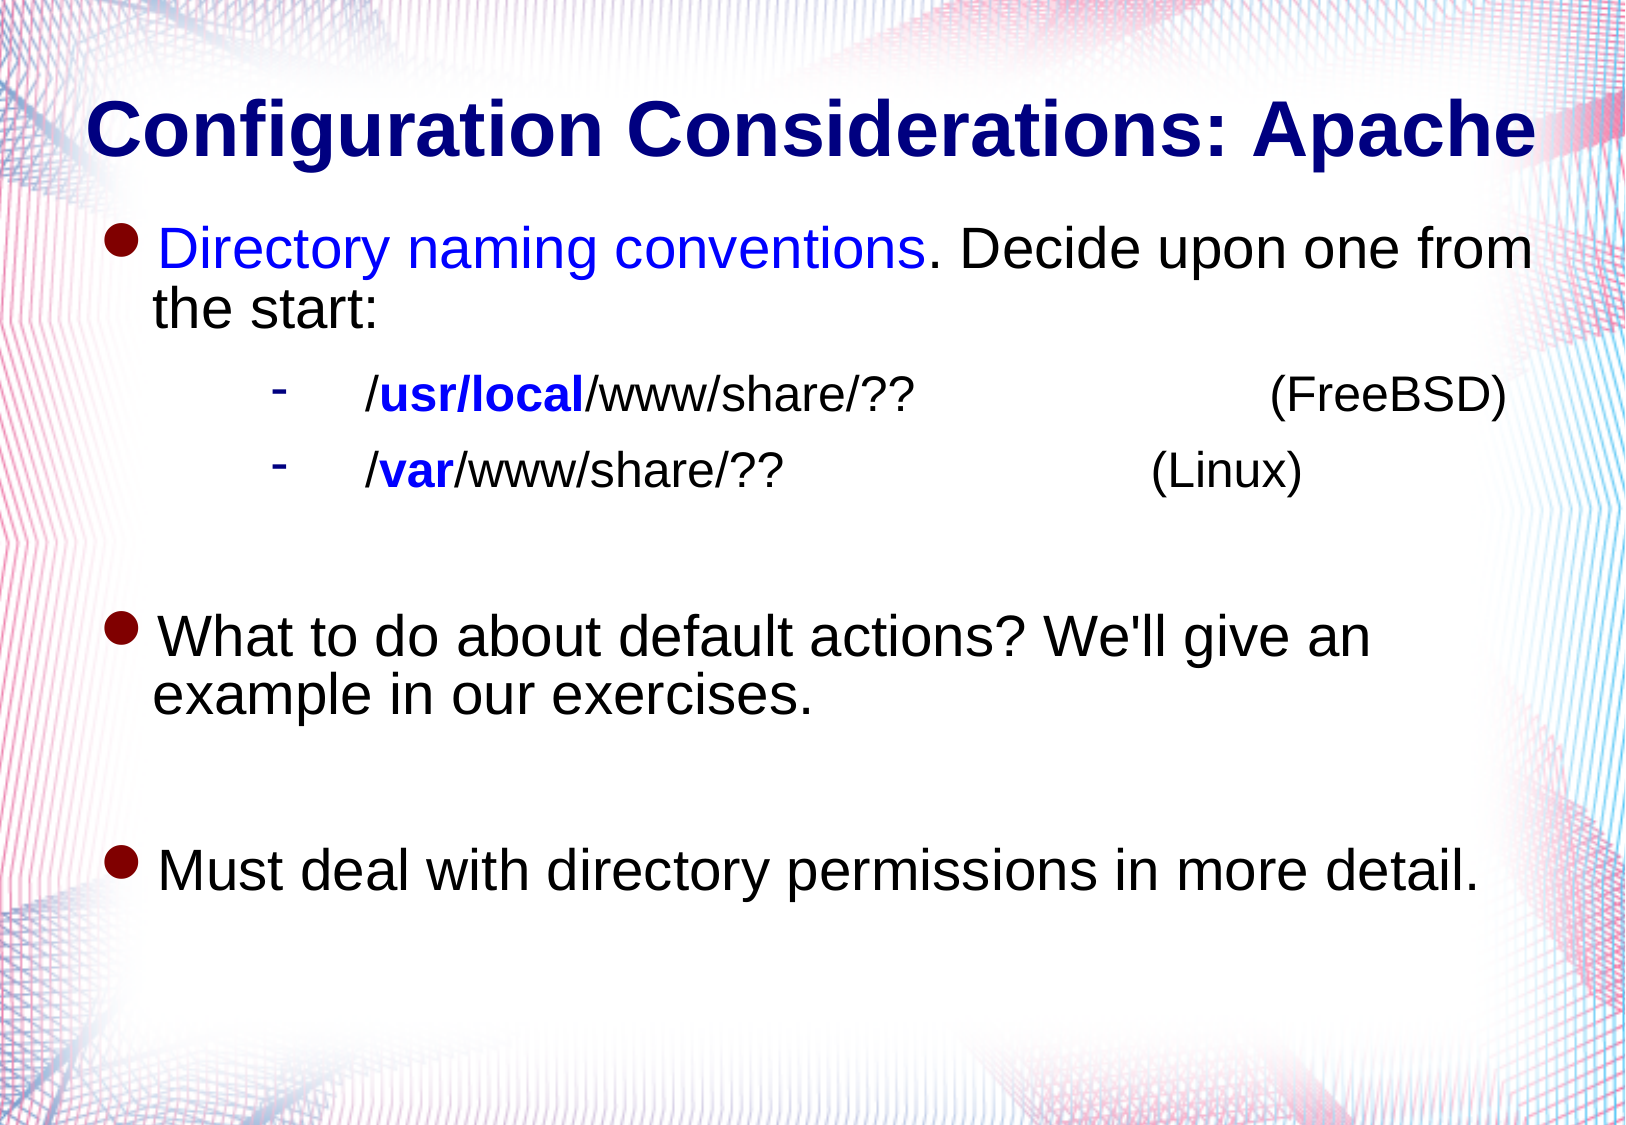

Configuration Considerations: Apache
Directory naming conventions. Decide upon one from the start:
/usr/local/www/share/??			(FreeBSD)
/var/www/share/??				(Linux)
What to do about default actions? We'll give an example in our exercises.
Must deal with directory permissions in more detail.